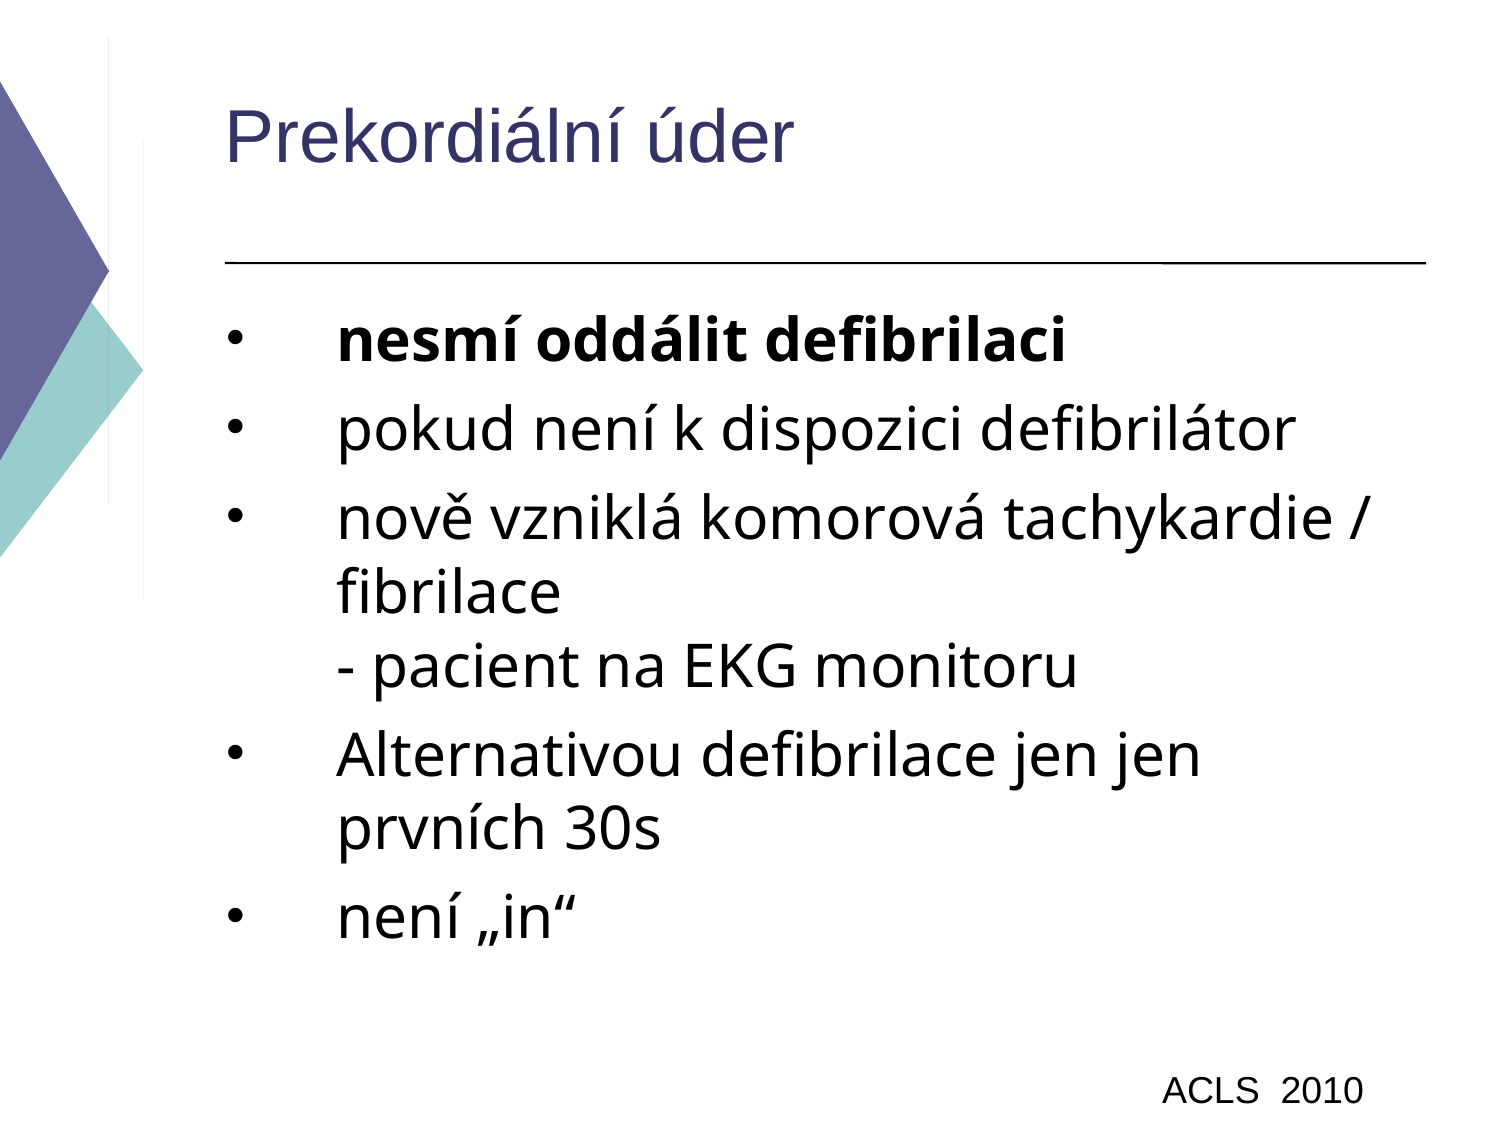

# Prekordiální úder
nesmí oddálit defibrilaci
pokud není k dispozici defibrilátor
nově vzniklá komorová tachykardie / fibrilace
- pacient na EKG monitoru
Alternativou defibrilace jen jen prvních 30s
není „in“
ACLS 2010